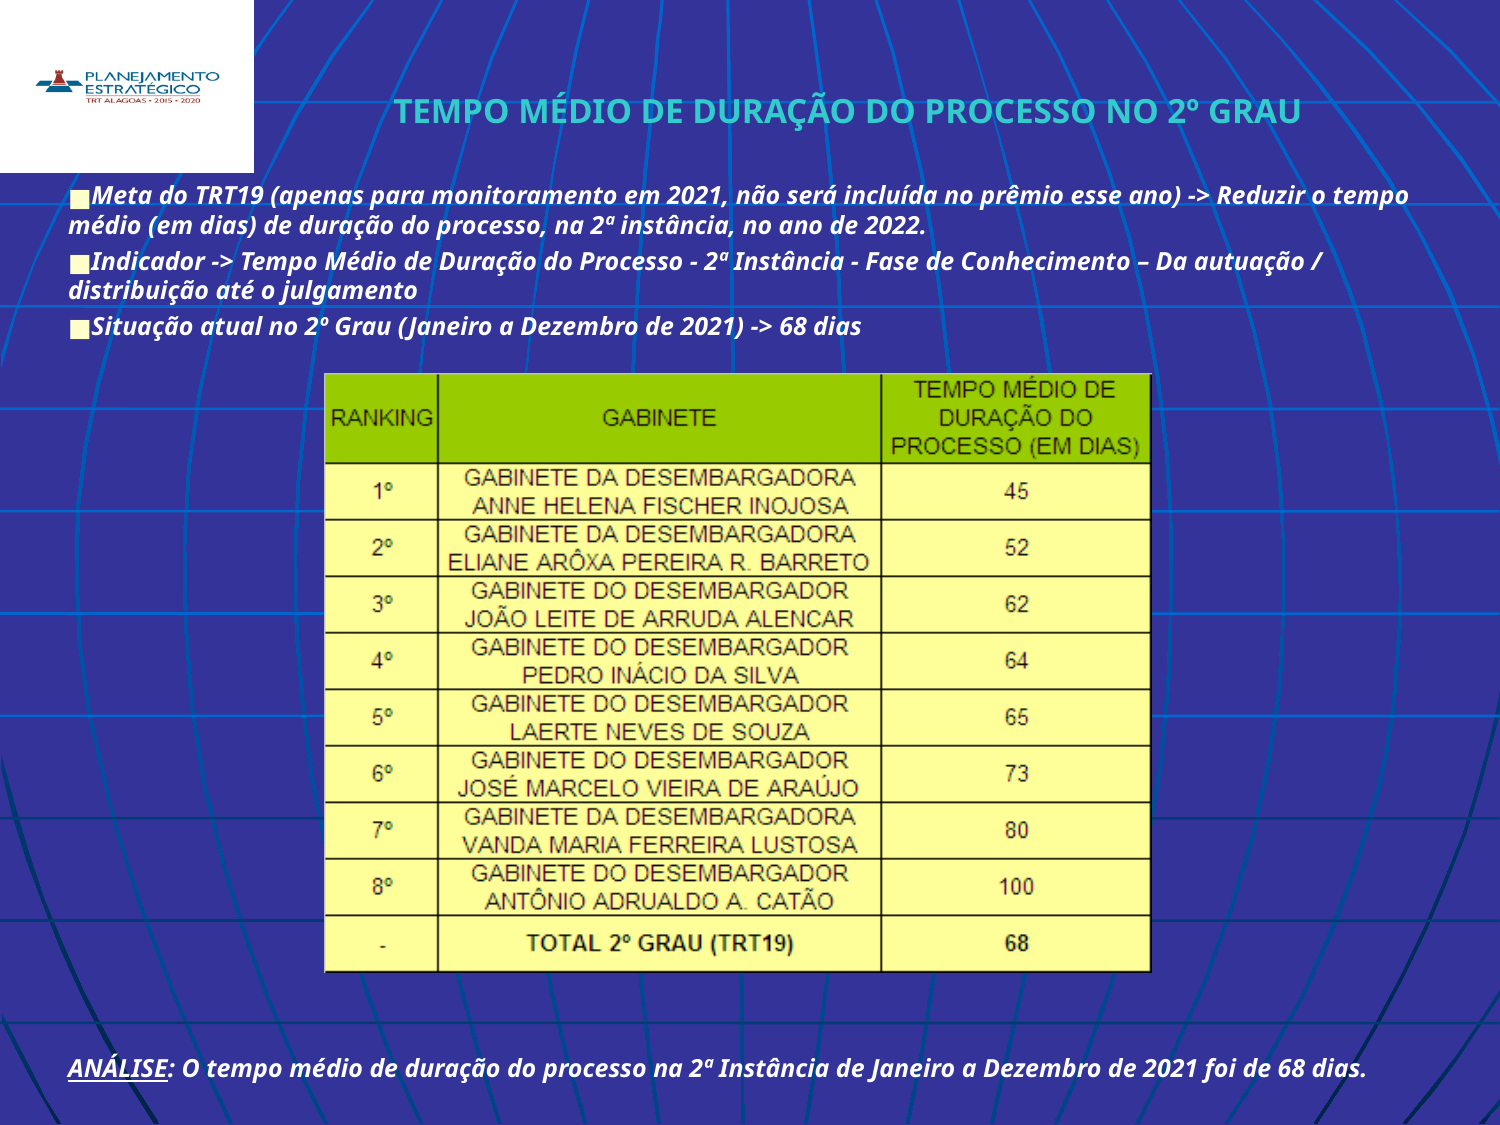

TEMPO MÉDIO DE DURAÇÃO DO PROCESSO NO 2º GRAU
Meta do TRT19 (apenas para monitoramento em 2021, não será incluída no prêmio esse ano) -> Reduzir o tempo médio (em dias) de duração do processo, na 2ª instância, no ano de 2022.
Indicador -> Tempo Médio de Duração do Processo - 2ª Instância - Fase de Conhecimento – Da autuação / distribuição até o julgamento
Situação atual no 2º Grau (Janeiro a Dezembro de 2021) -> 68 dias
ANÁLISE: O tempo médio de duração do processo na 2ª Instância de Janeiro a Dezembro de 2021 foi de 68 dias.